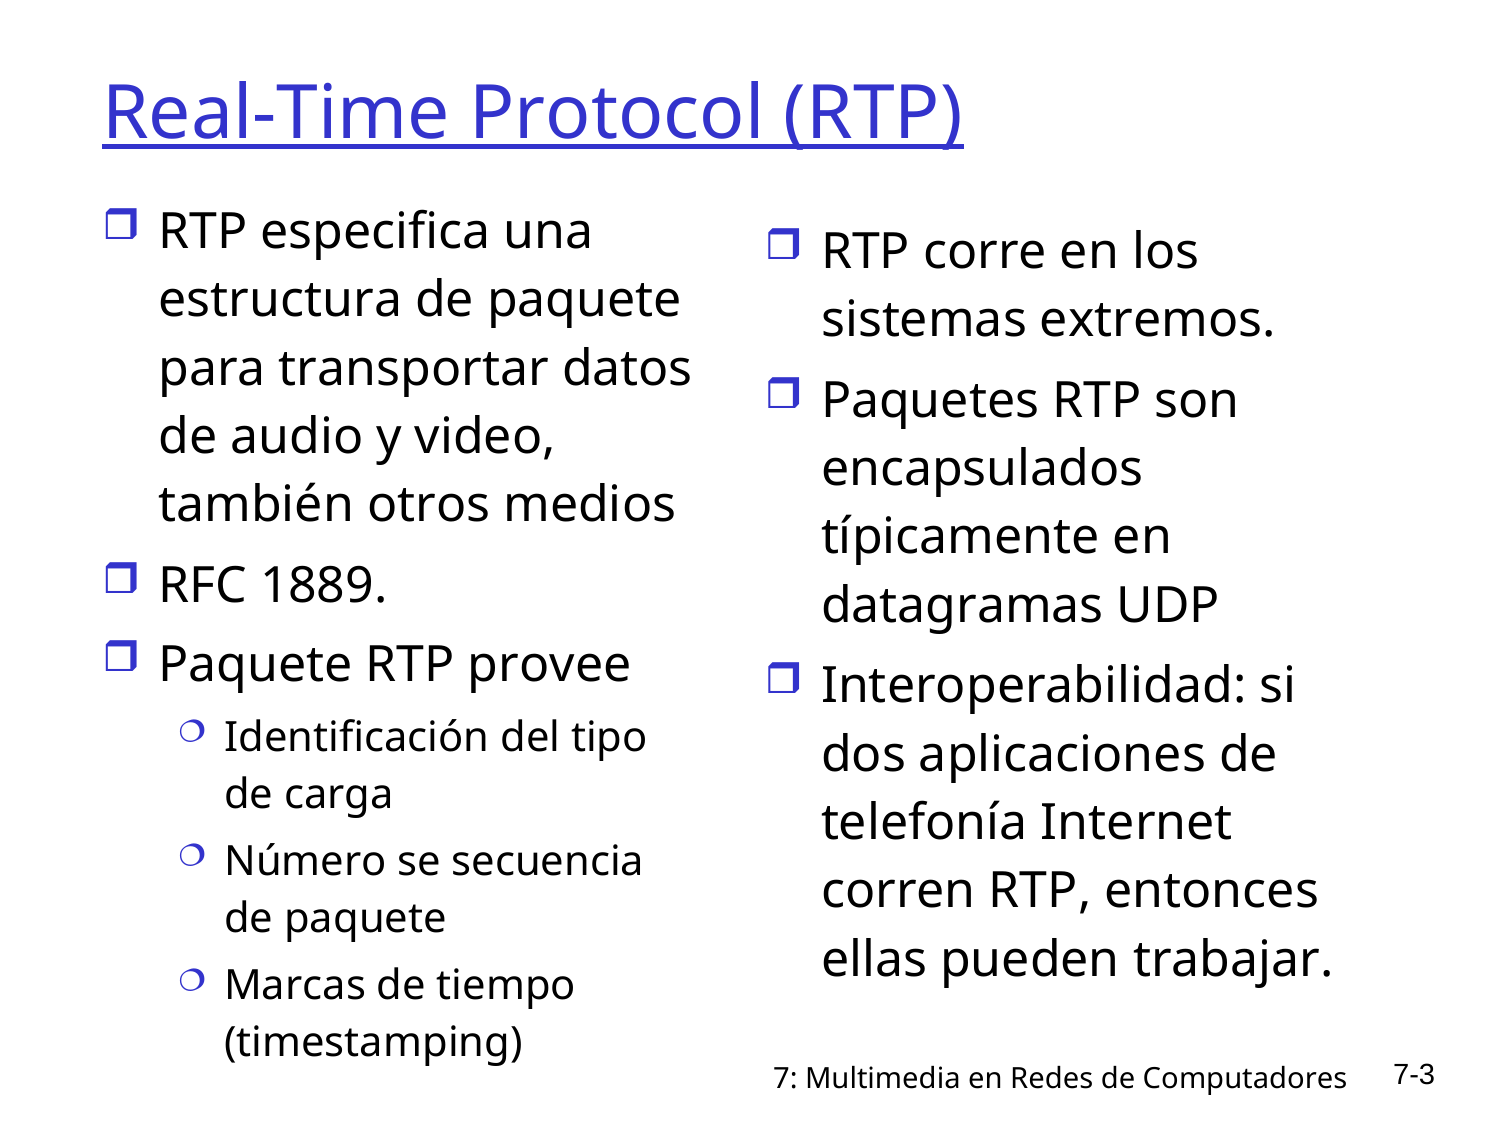

# Real-Time Protocol (RTP)
RTP especifica una estructura de paquete para transportar datos de audio y video, también otros medios
RFC 1889.
Paquete RTP provee
Identificación del tipo de carga
Número se secuencia de paquete
Marcas de tiempo (timestamping)
RTP corre en los sistemas extremos.
Paquetes RTP son encapsulados típicamente en datagramas UDP
Interoperabilidad: si dos aplicaciones de telefonía Internet corren RTP, entonces ellas pueden trabajar.
3